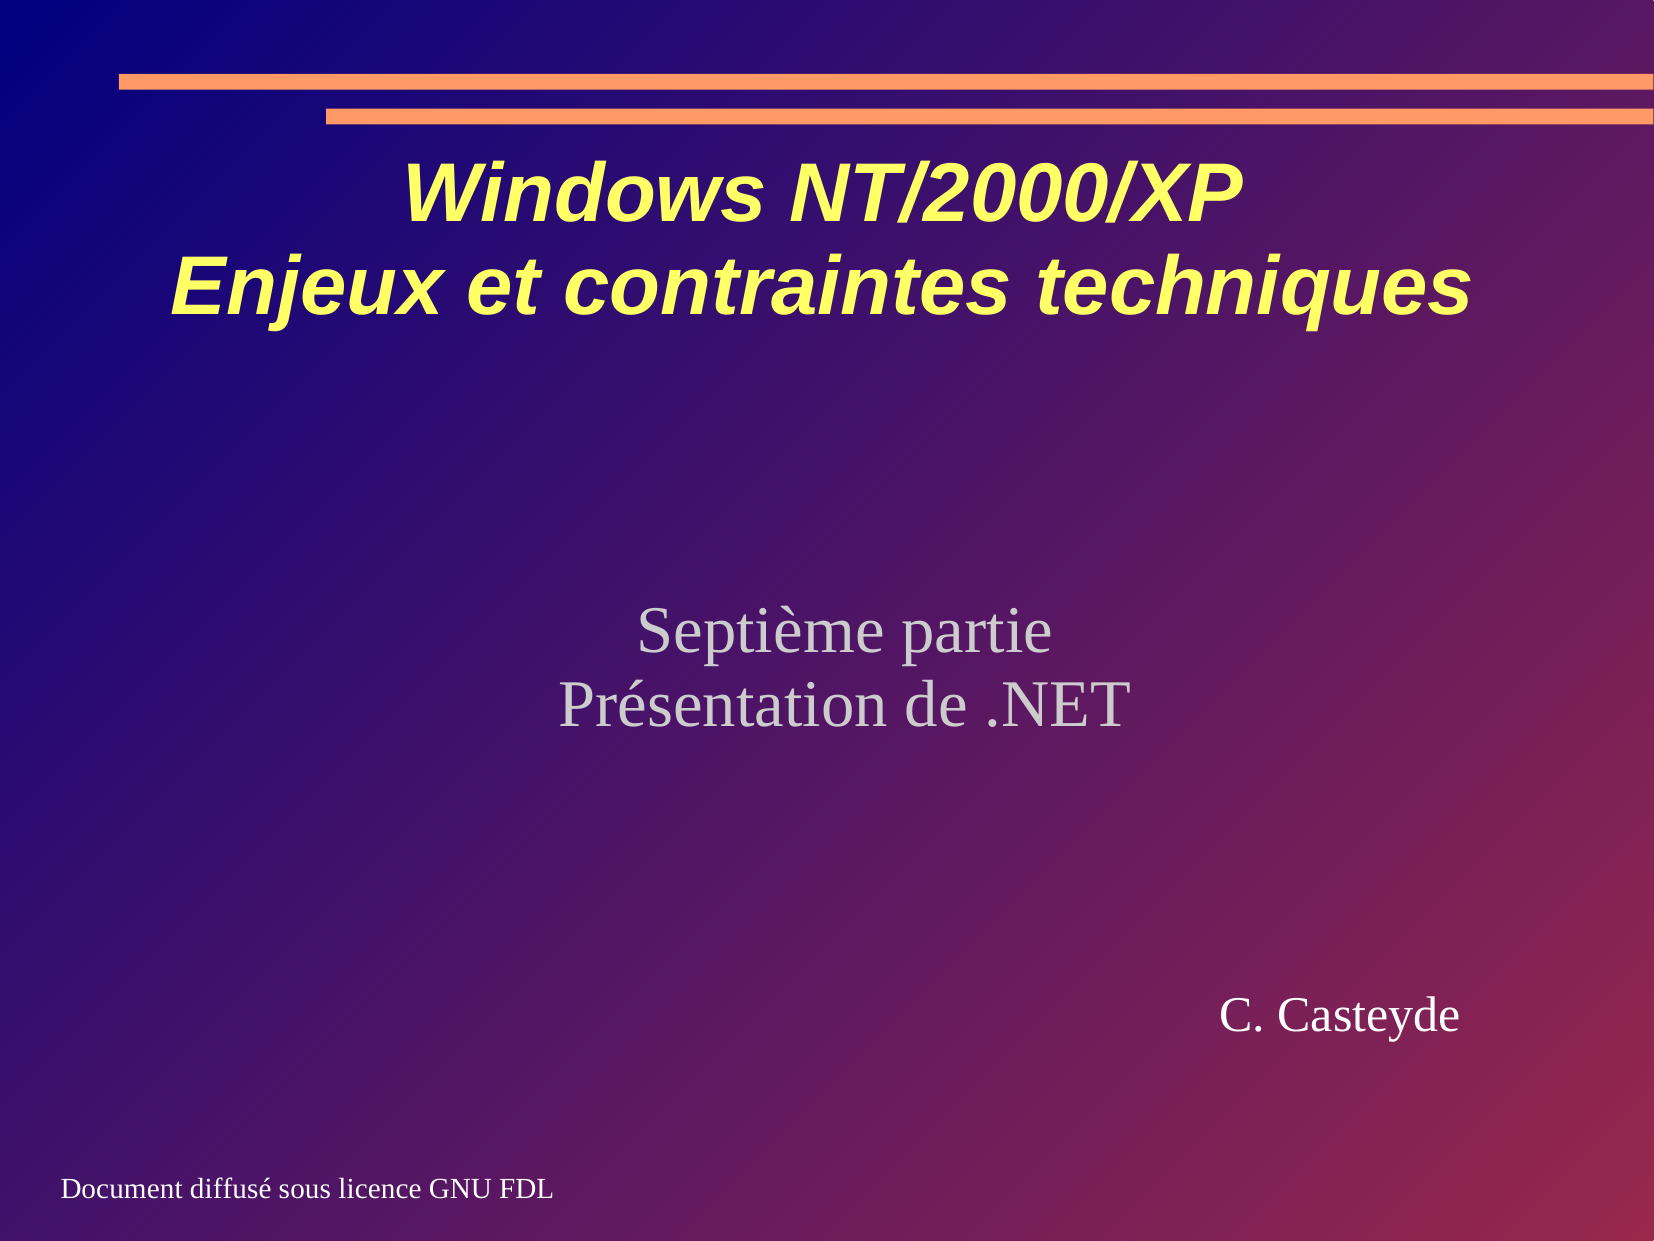

# Windows NT/2000/XP Enjeux et contraintes techniques
Septième partie
Présentation de .NET
C. Casteyde
Document diffusé sous licence GNU FDL